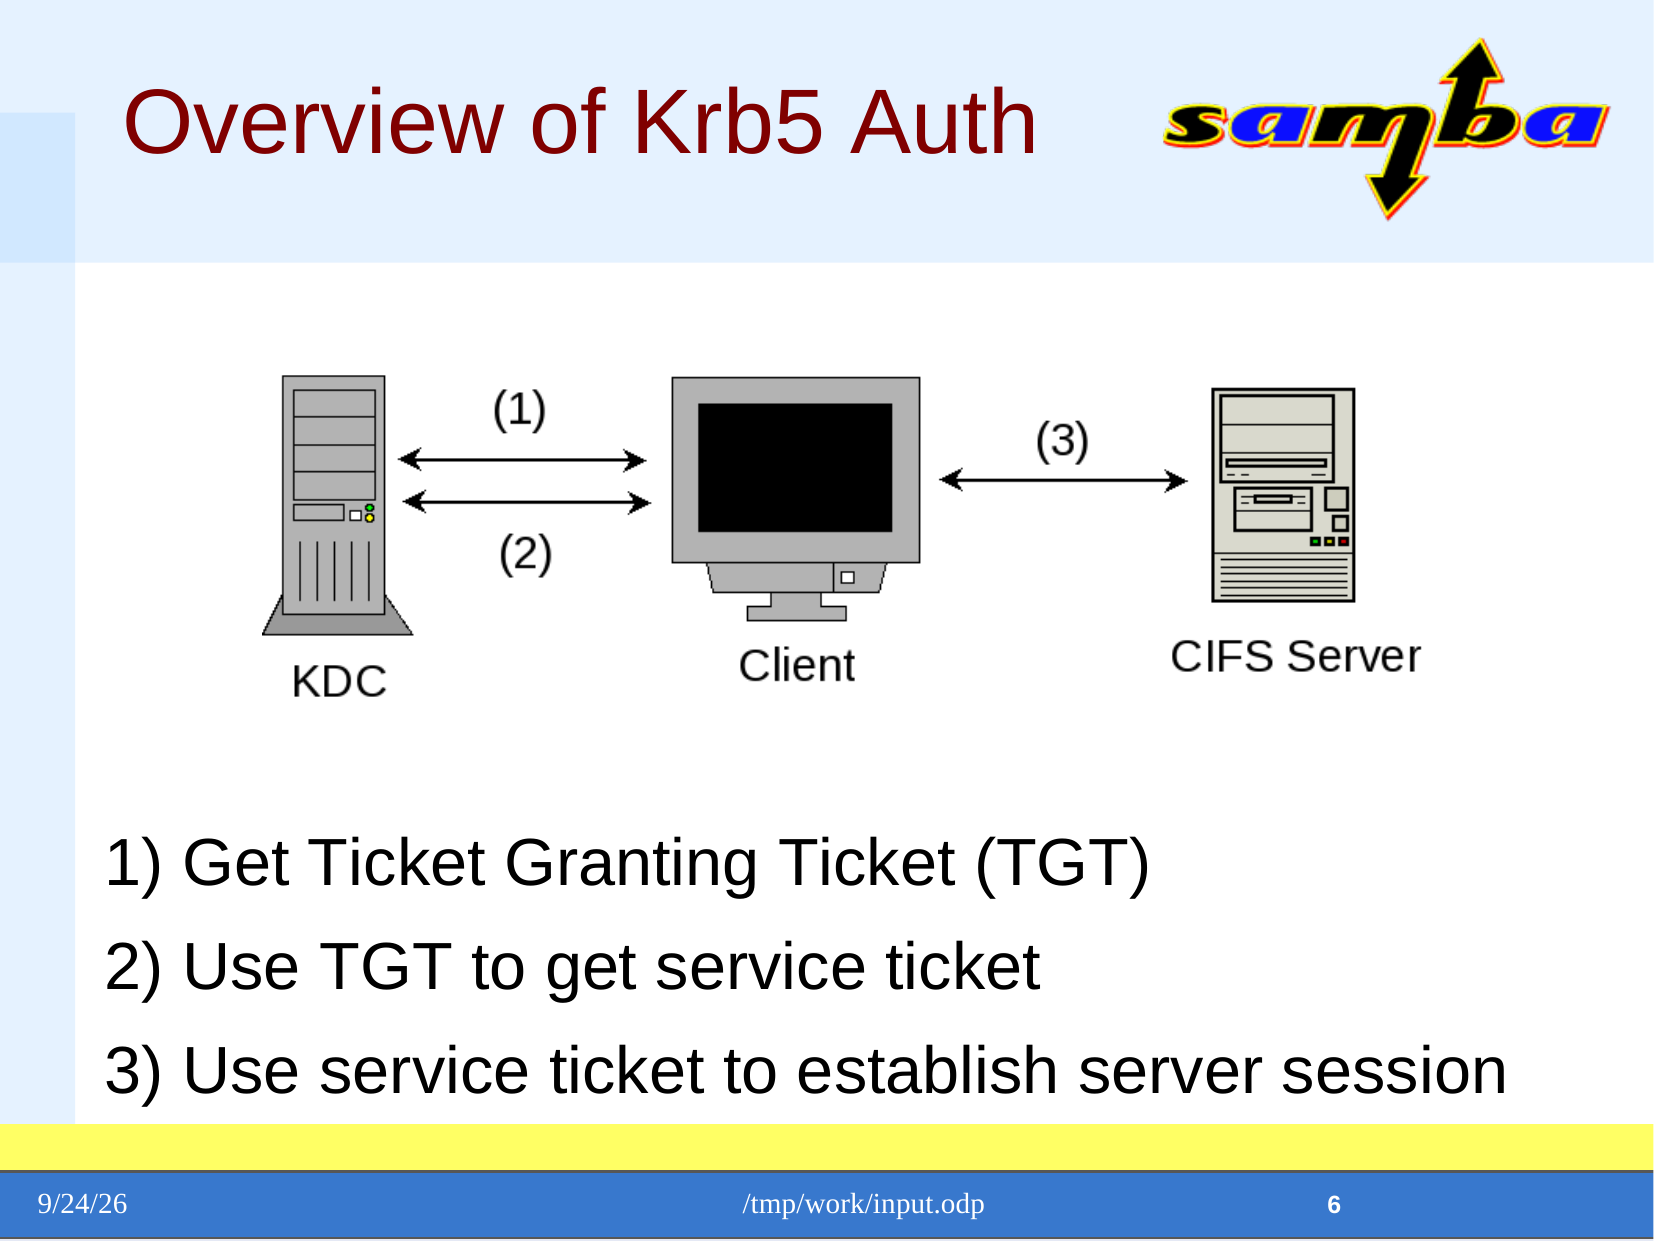

# Overview of Krb5 Auth
 Get Ticket Granting Ticket (TGT)
 Use TGT to get service ticket
 Use service ticket to establish server session